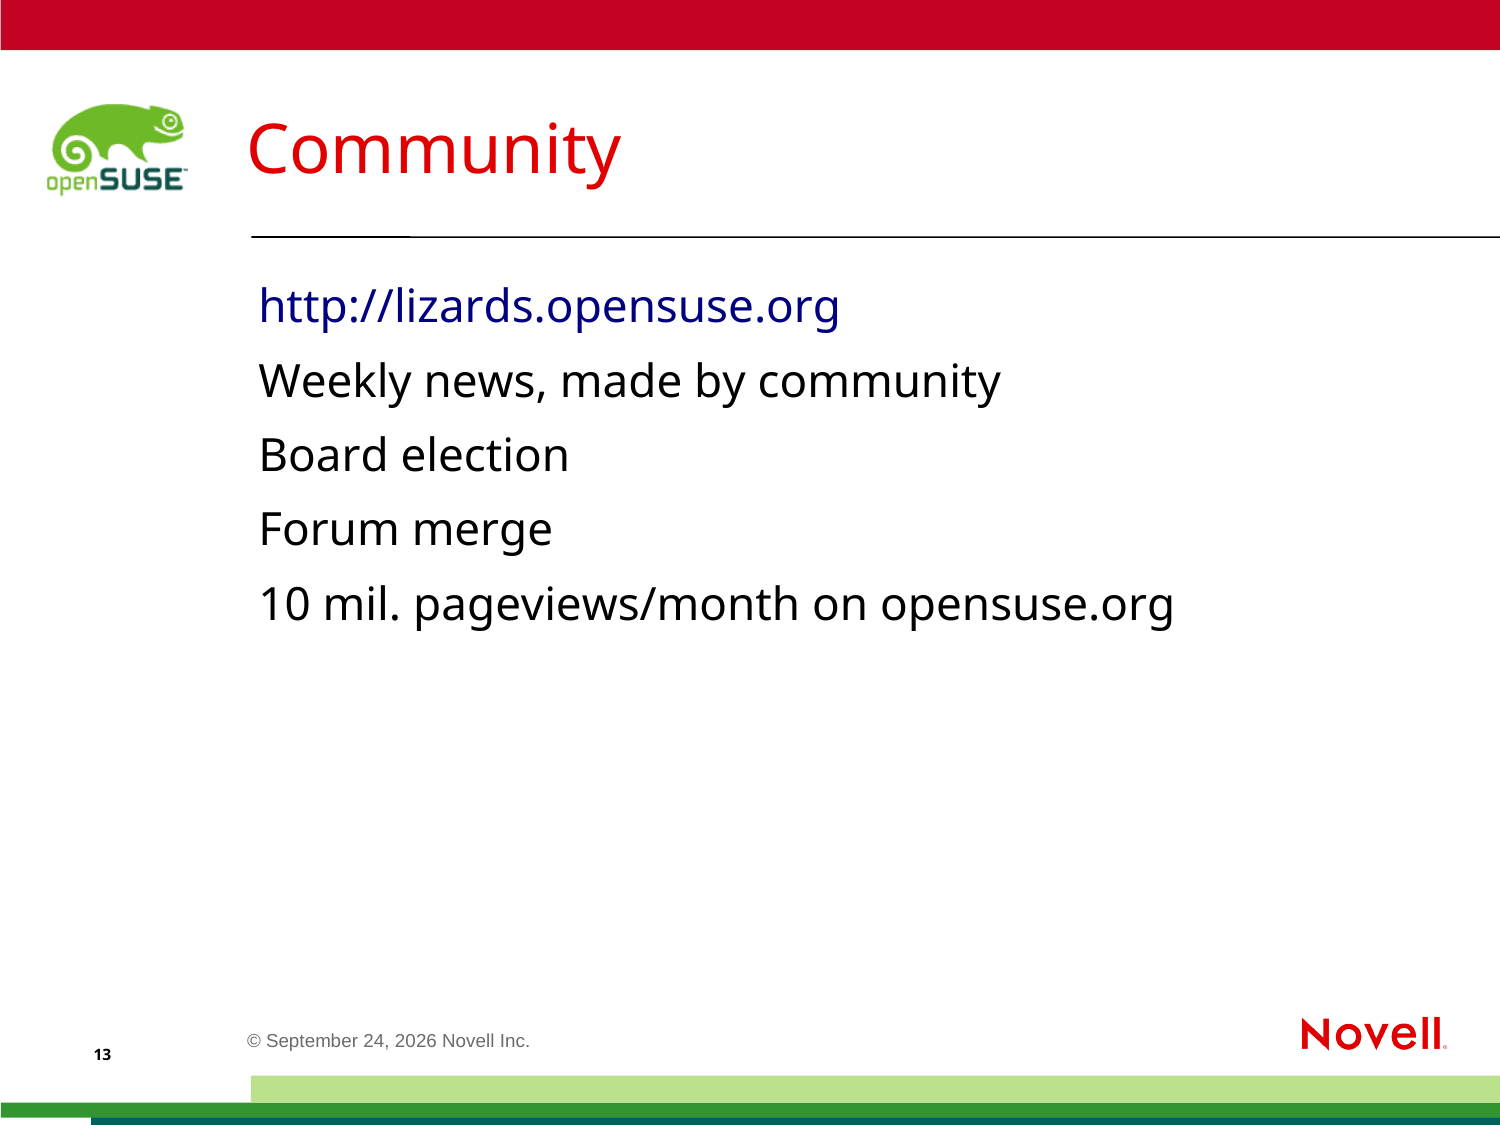

# Community
 http://lizards.opensuse.org
 Weekly news, made by community
 Board election
 Forum merge
 10 mil. pageviews/month on opensuse.org